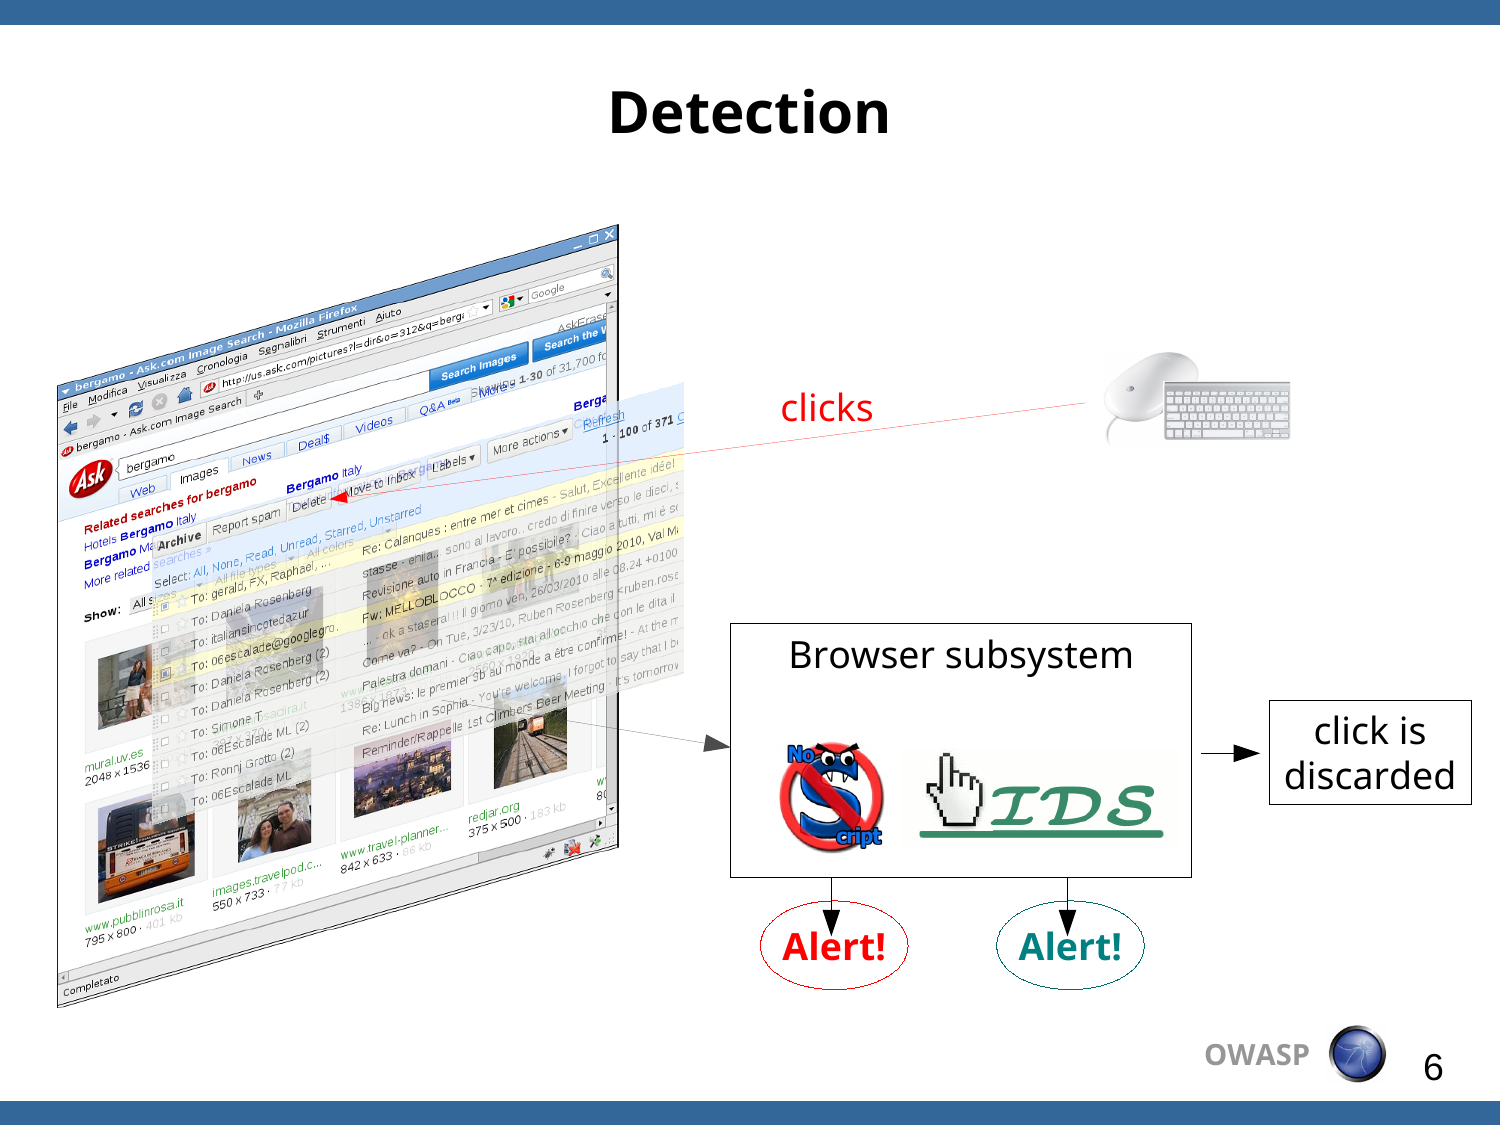

# Detection
clicks
Browser subsystem
click is
discarded
Alert!
Alert!
6